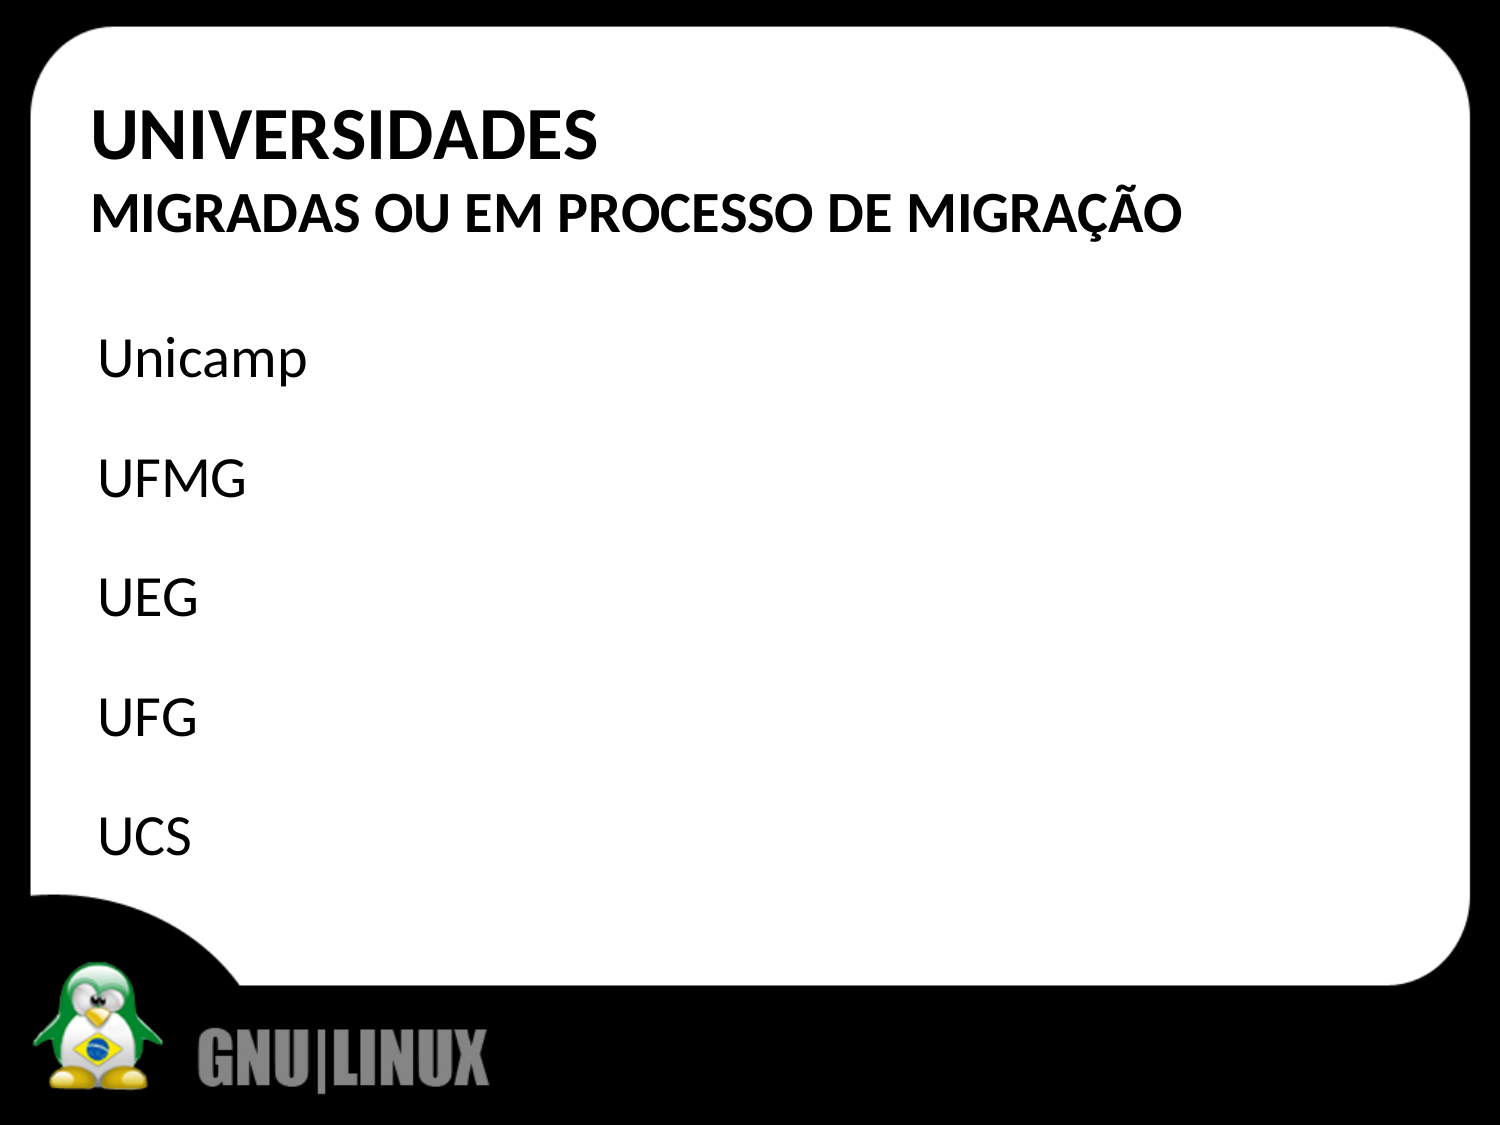

UNIVERSIDADES
MIGRADAS OU EM PROCESSO DE MIGRAÇÃO
Unicamp
UFMG
UEG
UFG
UCS